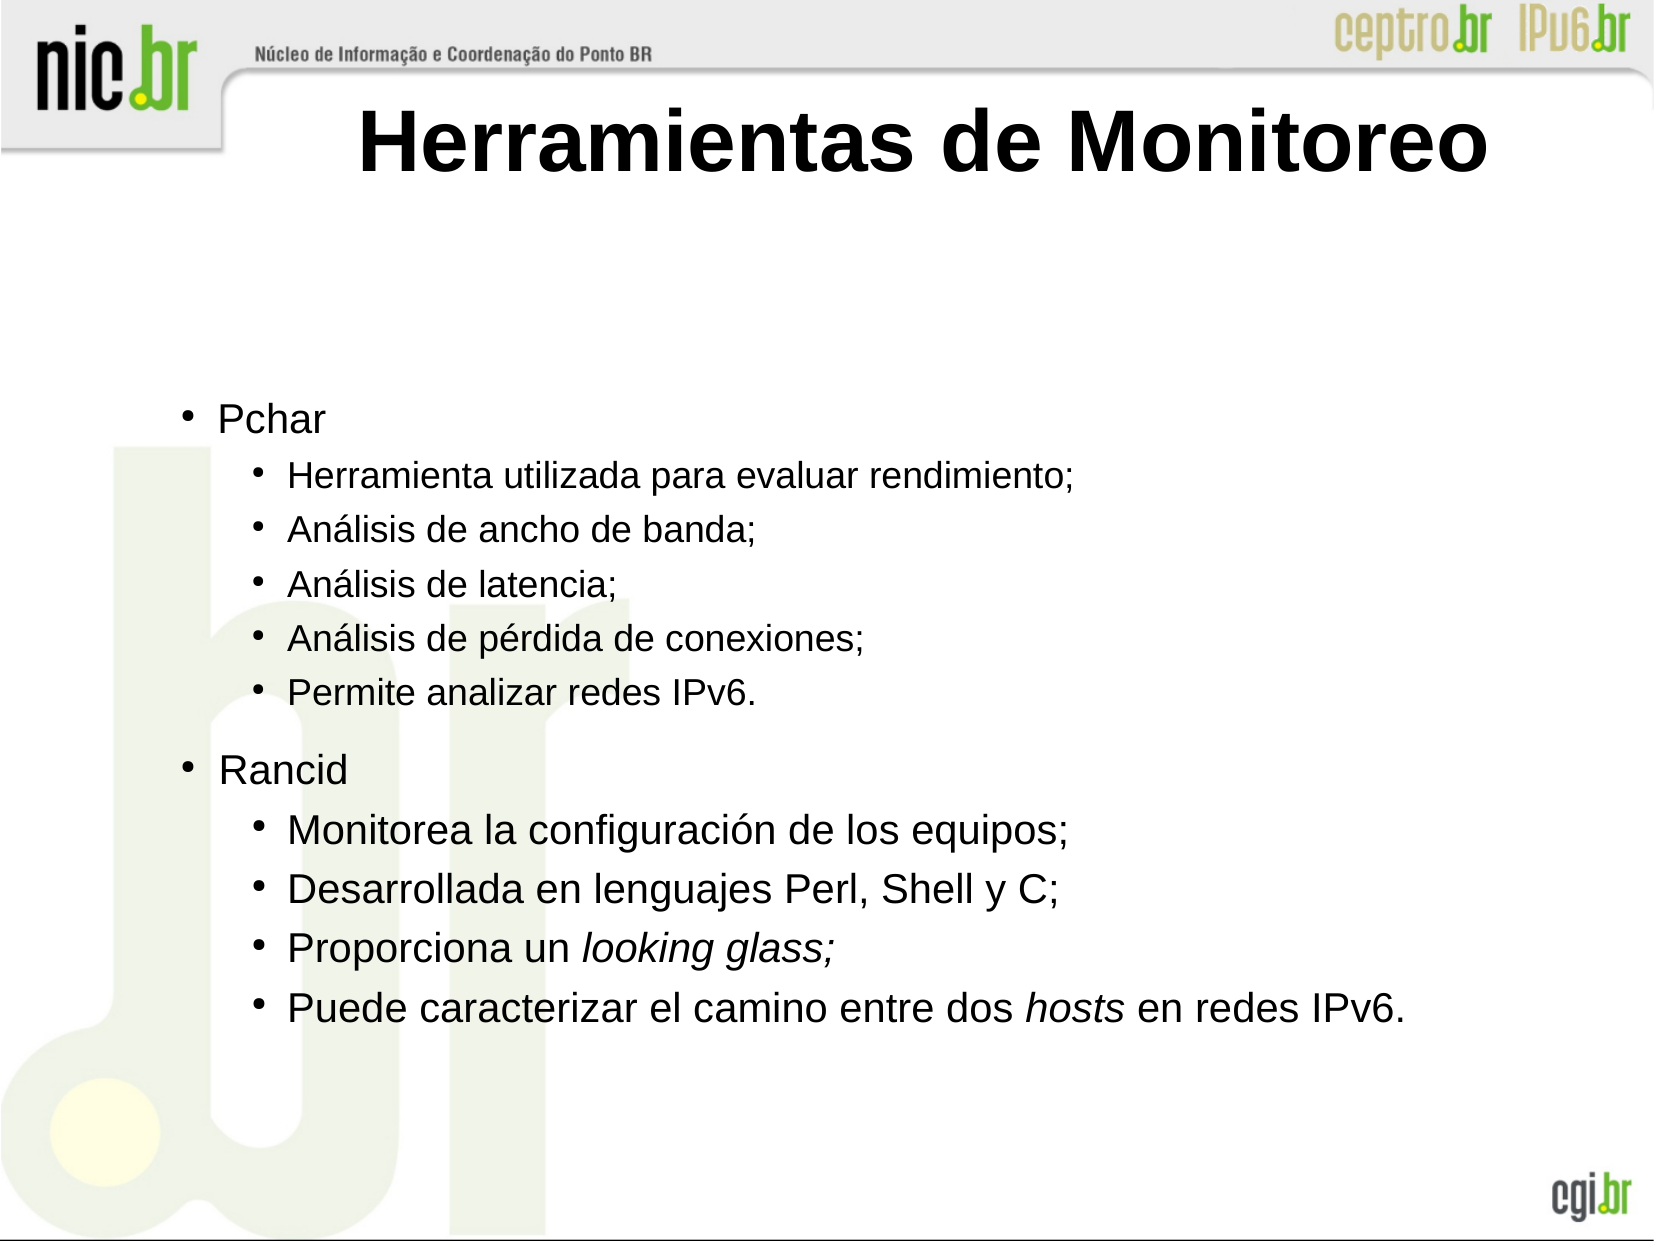

Herramientas de Monitoreo
Pchar
Herramienta utilizada para evaluar rendimiento;
Análisis de ancho de banda;
Análisis de latencia;
Análisis de pérdida de conexiones;
Permite analizar redes IPv6.
 Rancid
Monitorea la configuración de los equipos;
Desarrollada en lenguajes Perl, Shell y C;
Proporciona un looking glass;
Puede caracterizar el camino entre dos hosts en redes IPv6.